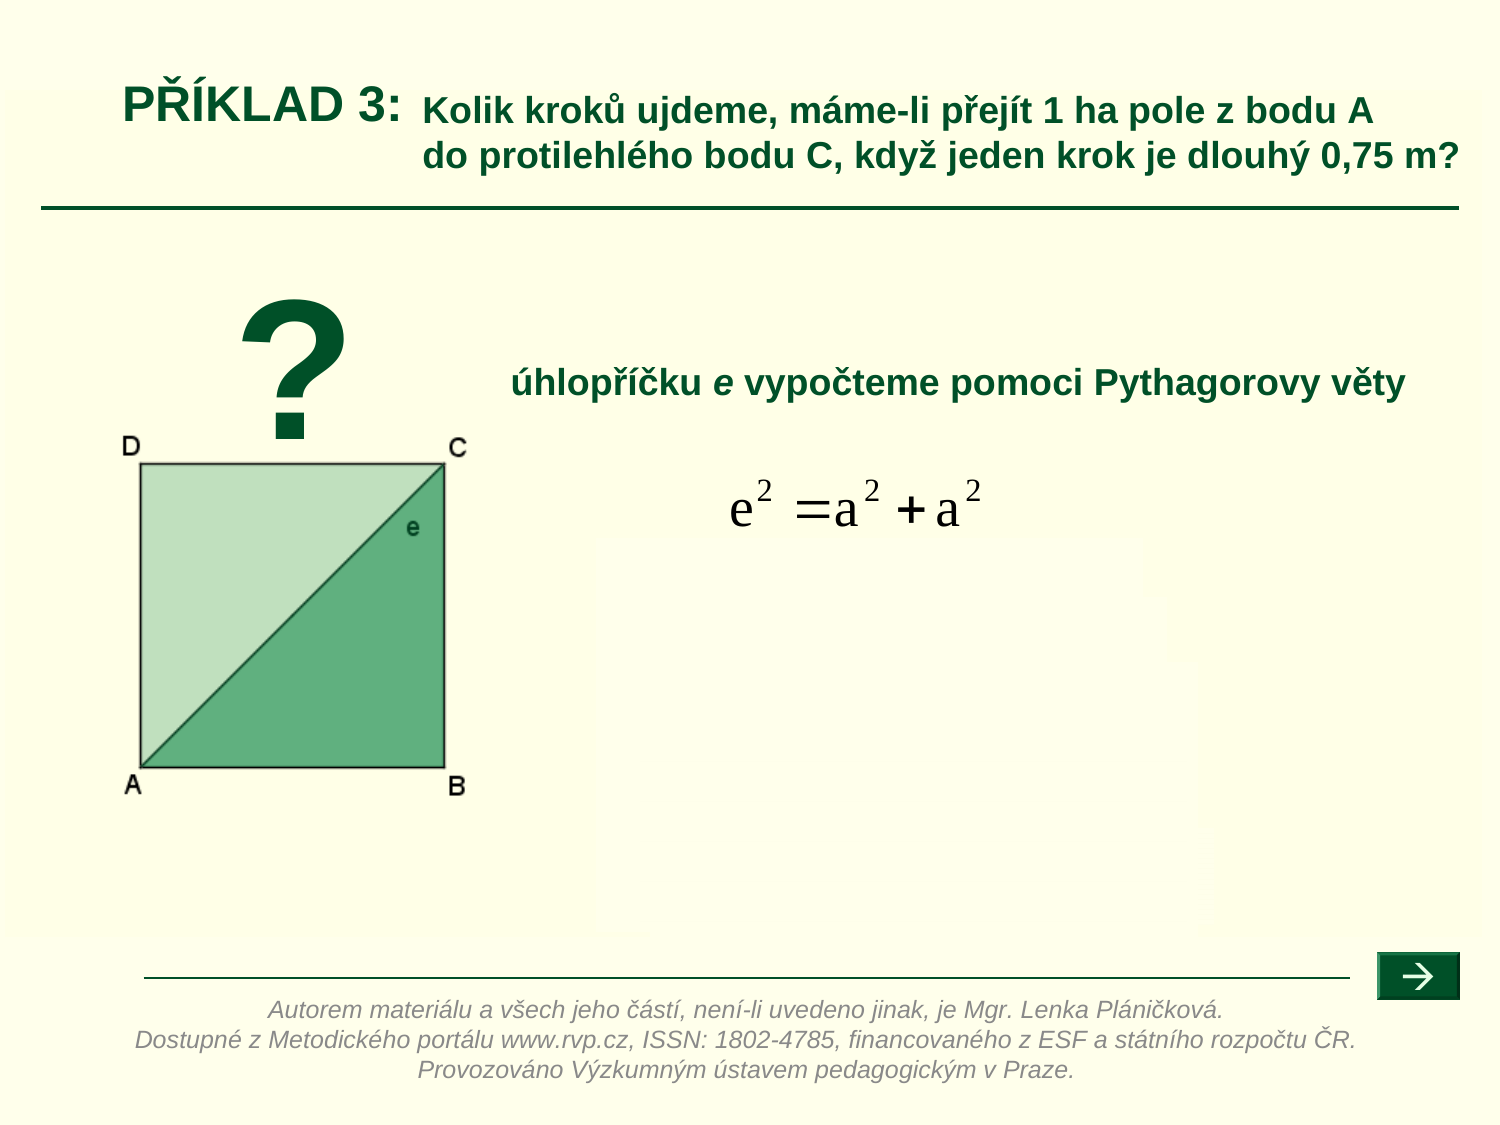

# PŘÍKLAD 3:
Kolik kroků ujdeme, máme-li přejít 1 ha pole z bodu A
do protilehlého bodu C, když jeden krok je dlouhý 0,75 m?
?
úhlopříčku e vypočteme pomoci Pythagorovy věty

Autorem materiálu a všech jeho částí, není-li uvedeno jinak, je Mgr. Lenka Pláničková.
Dostupné z Metodického portálu www.rvp.cz, ISSN: 1802-4785, financovaného z ESF a státního rozpočtu ČR.
Provozováno Výzkumným ústavem pedagogickým v Praze.